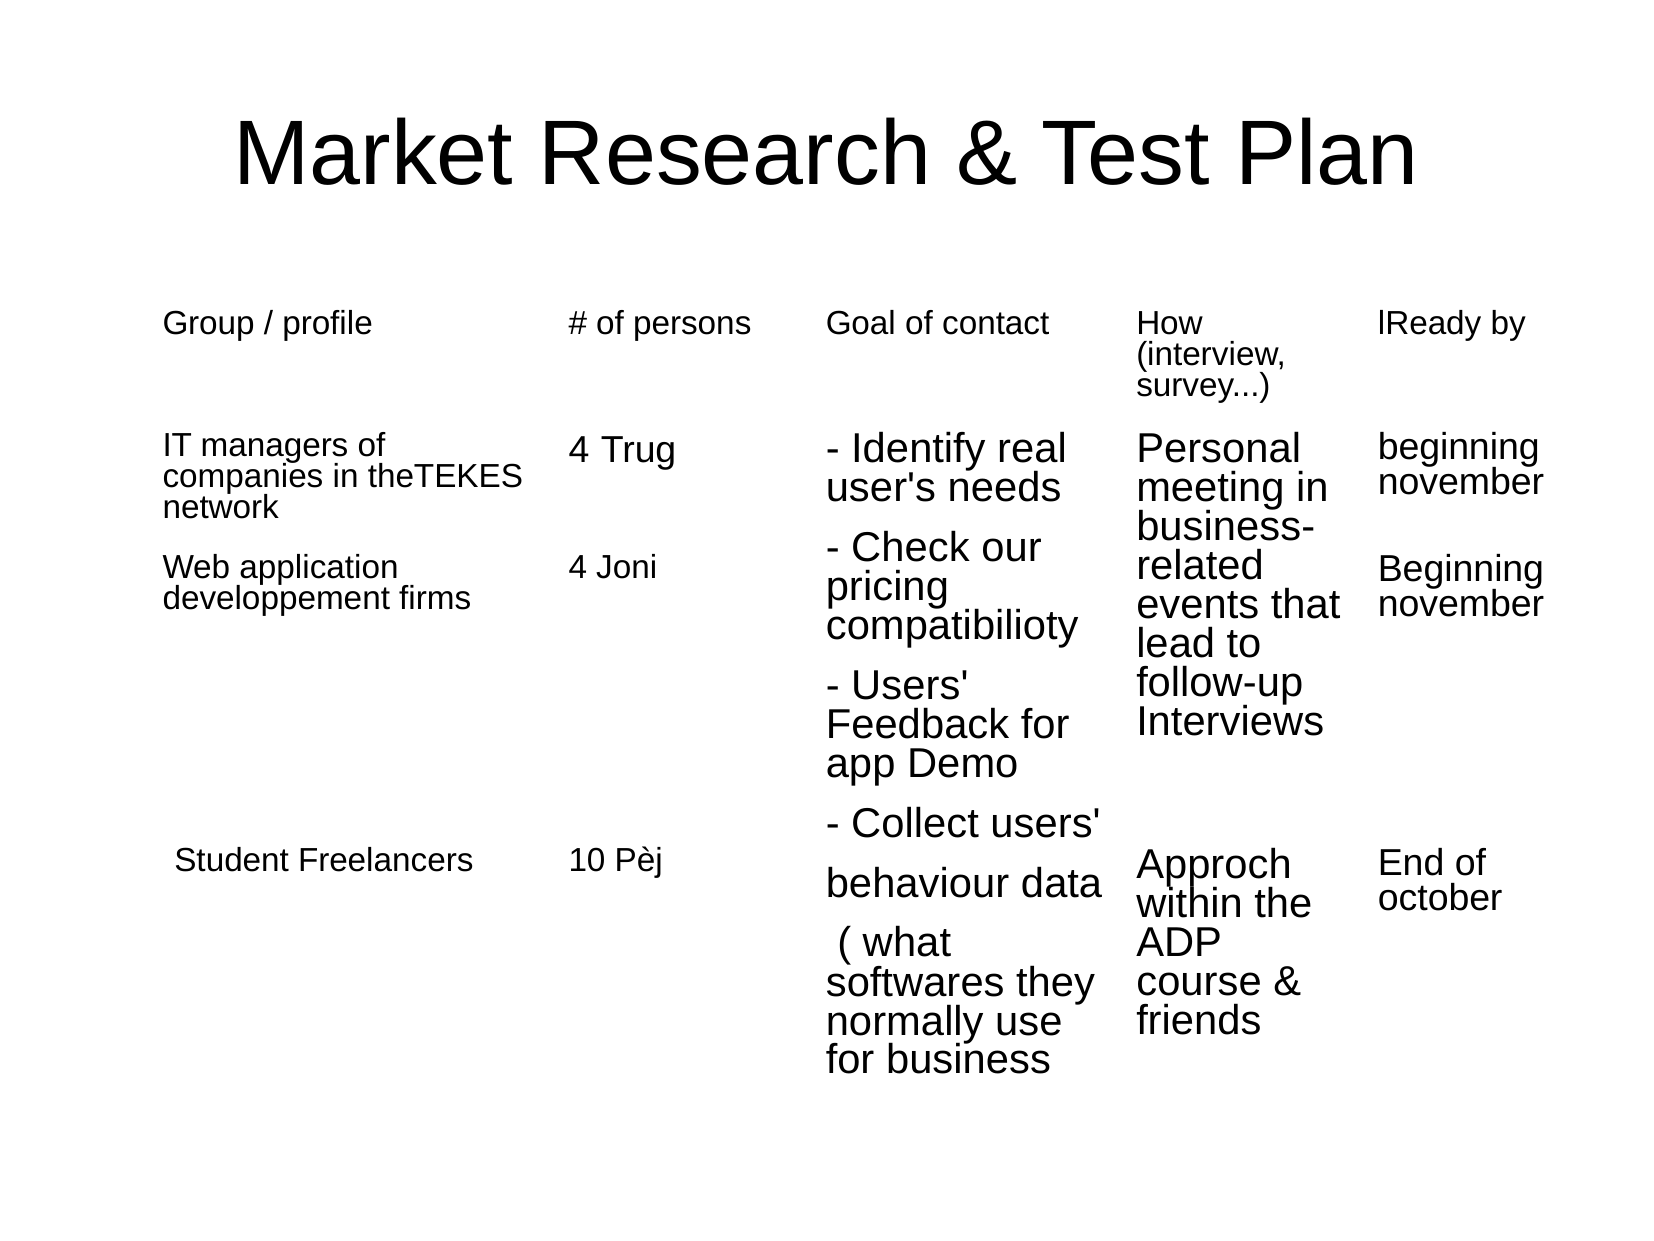

# Market Research & Test Plan
| Group / profile | # of persons | Goal of contact | How (interview, survey...) | lReady by |
| --- | --- | --- | --- | --- |
| IT managers of companies in theTEKES network | 4 Trug | - Identify real user's needs - Check our pricing compatibilioty - Users' Feedback for app Demo - Collect users' behaviour data ( what softwares they normally use for business | Personal meeting in business-related events that lead to follow-up Interviews | beginning november |
| Web application developpement firms | 4 Joni | | | Beginning november |
| Student Freelancers | 10 Pèj | | Approch within the ADP course & friends | End of october |